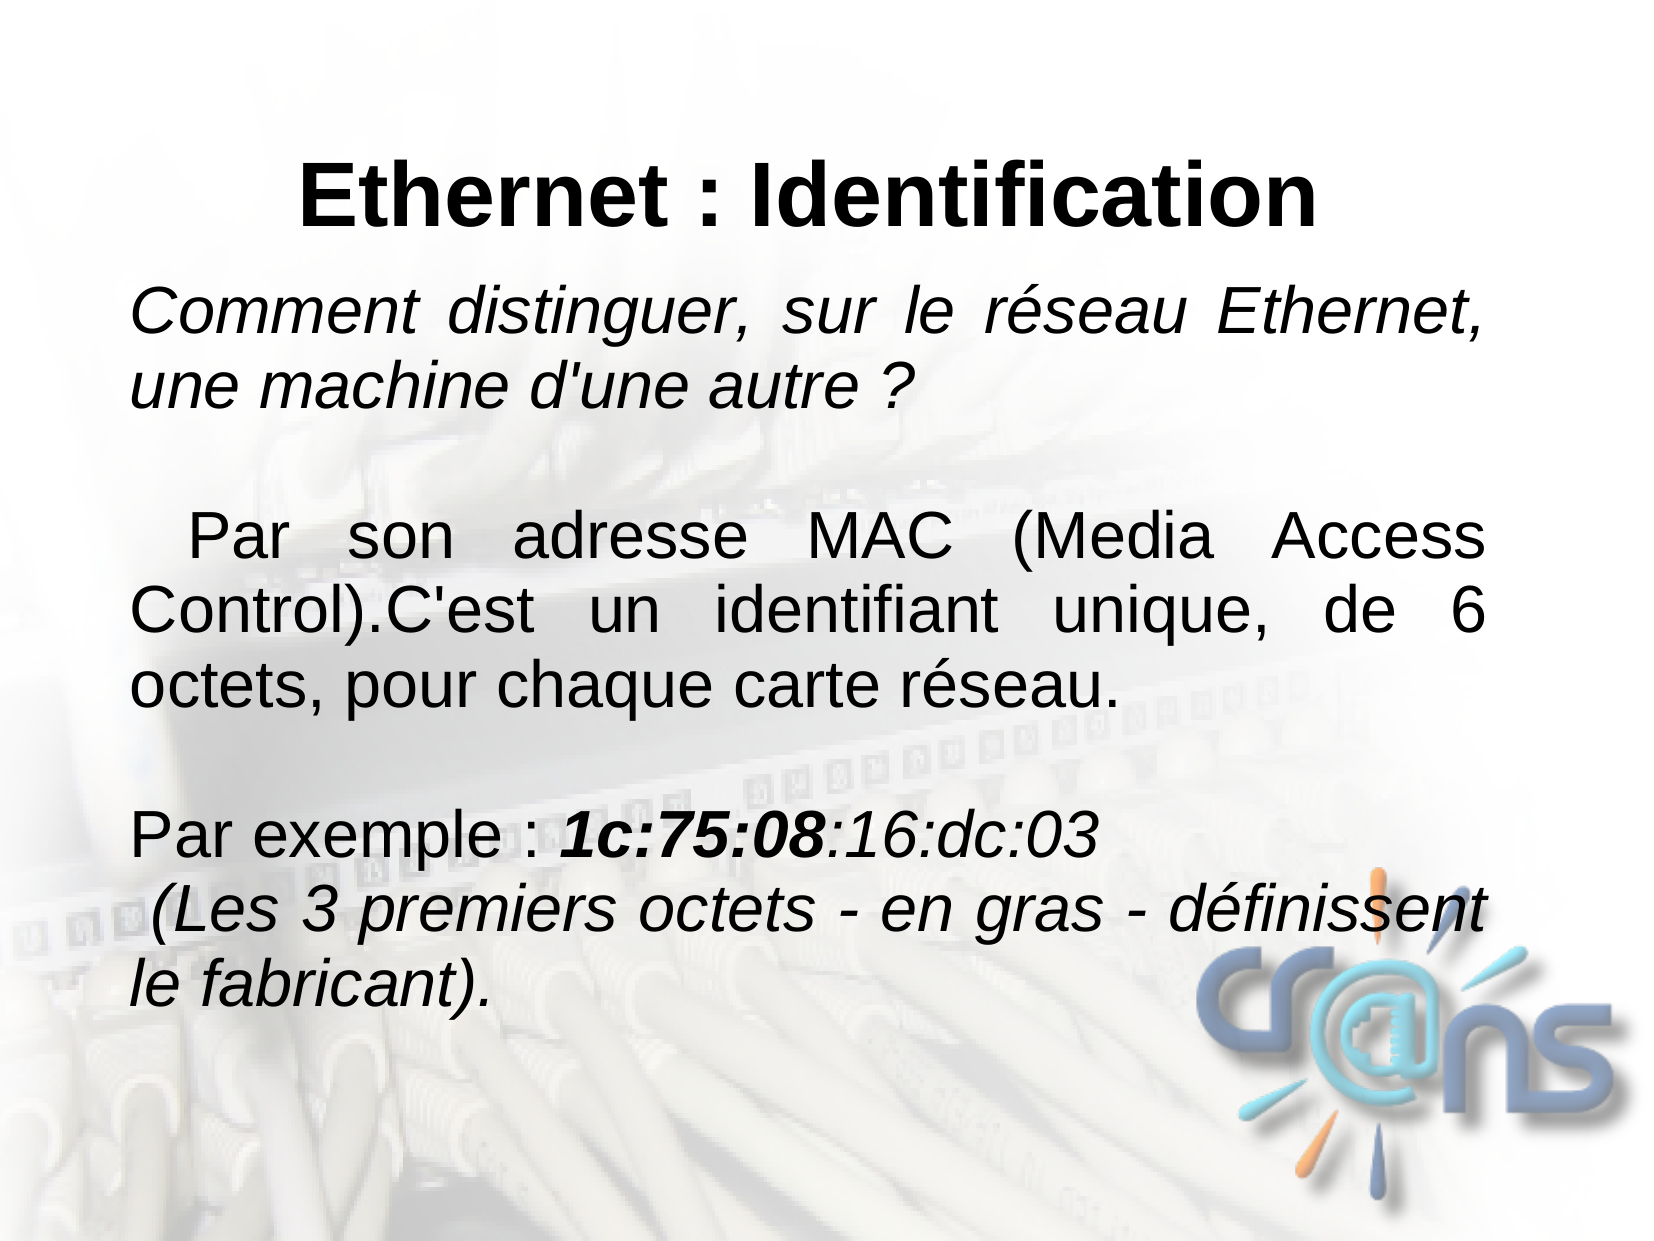

# Ethernet : Identification
Comment distinguer, sur le réseau Ethernet, une machine d'une autre ?
 Par son adresse MAC (Media Access Control).C'est un identifiant unique, de 6 octets, pour chaque carte réseau.
Par exemple : 1c:75:08:16:dc:03
 (Les 3 premiers octets - en gras - définissent le fabricant).